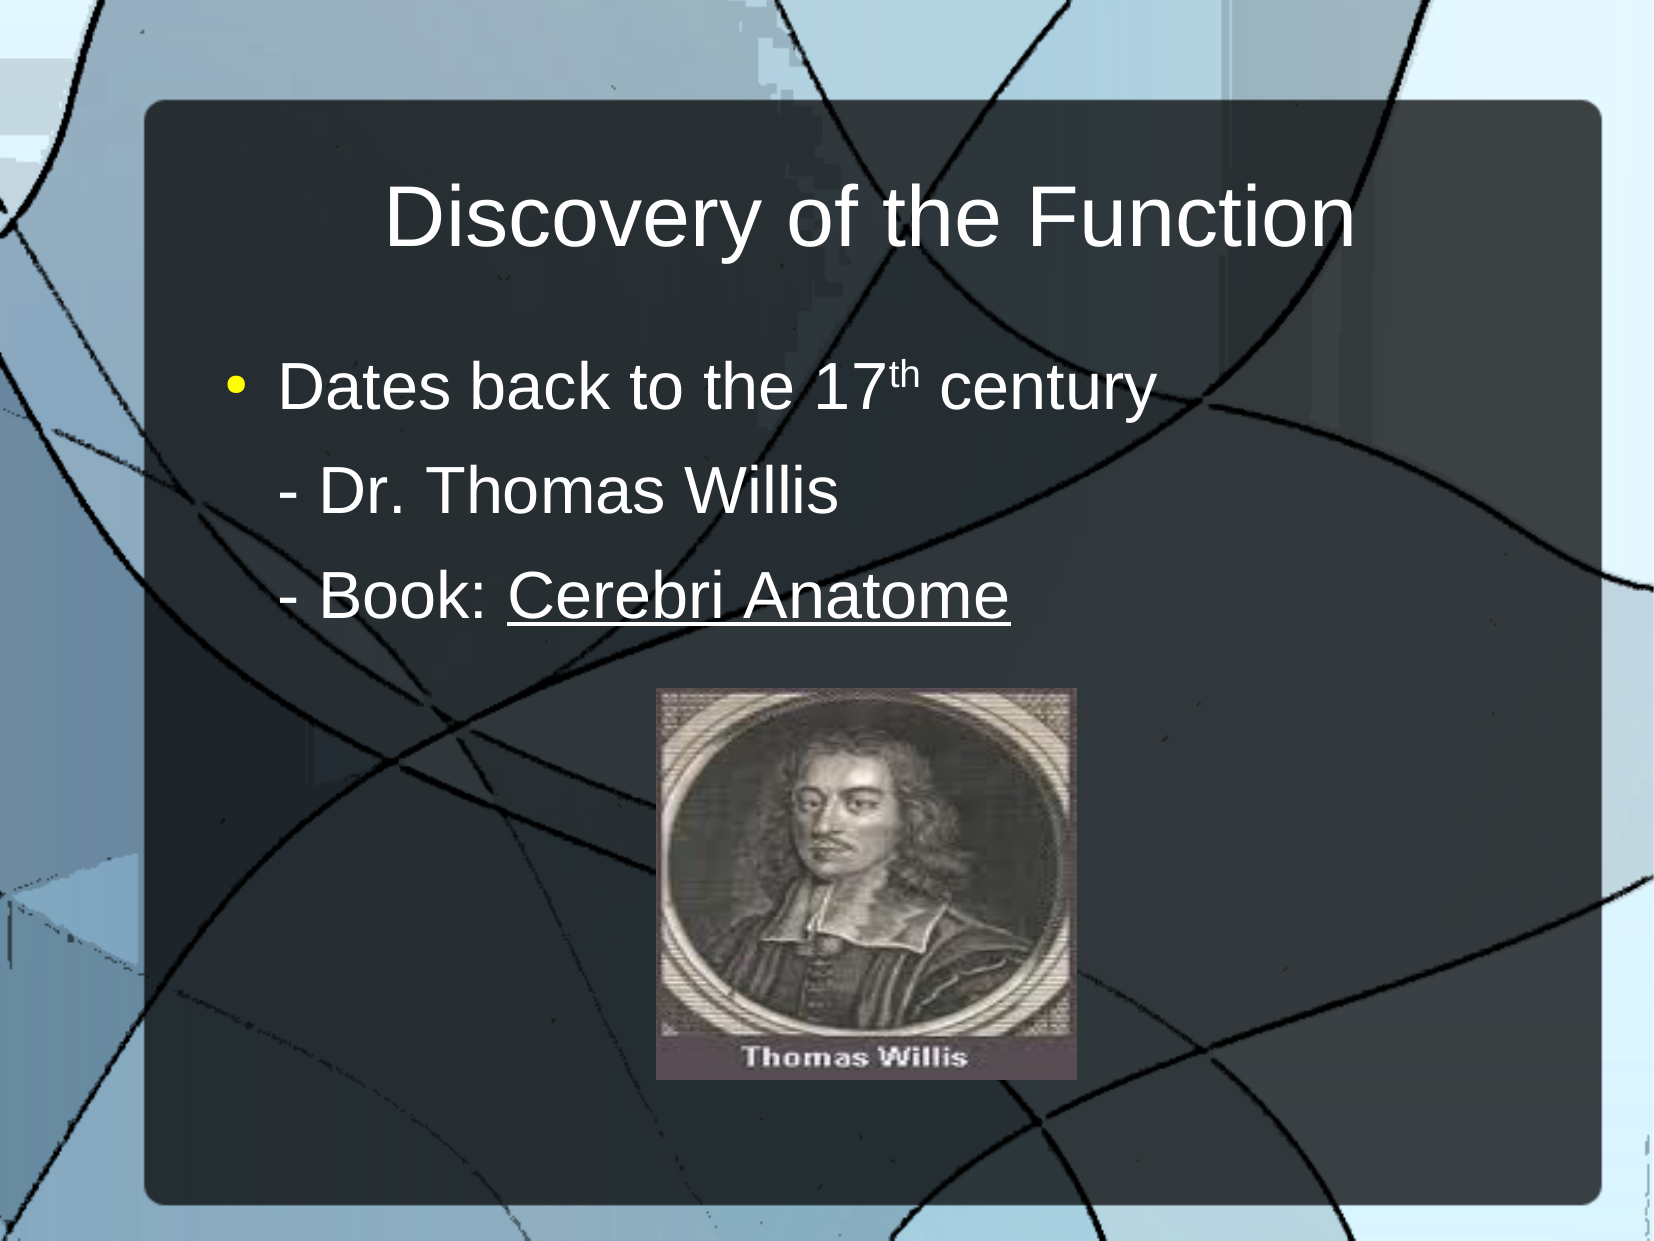

# Discovery of the Function
Dates back to the 17th century
- Dr. Thomas Willis
- Book: Cerebri Anatome